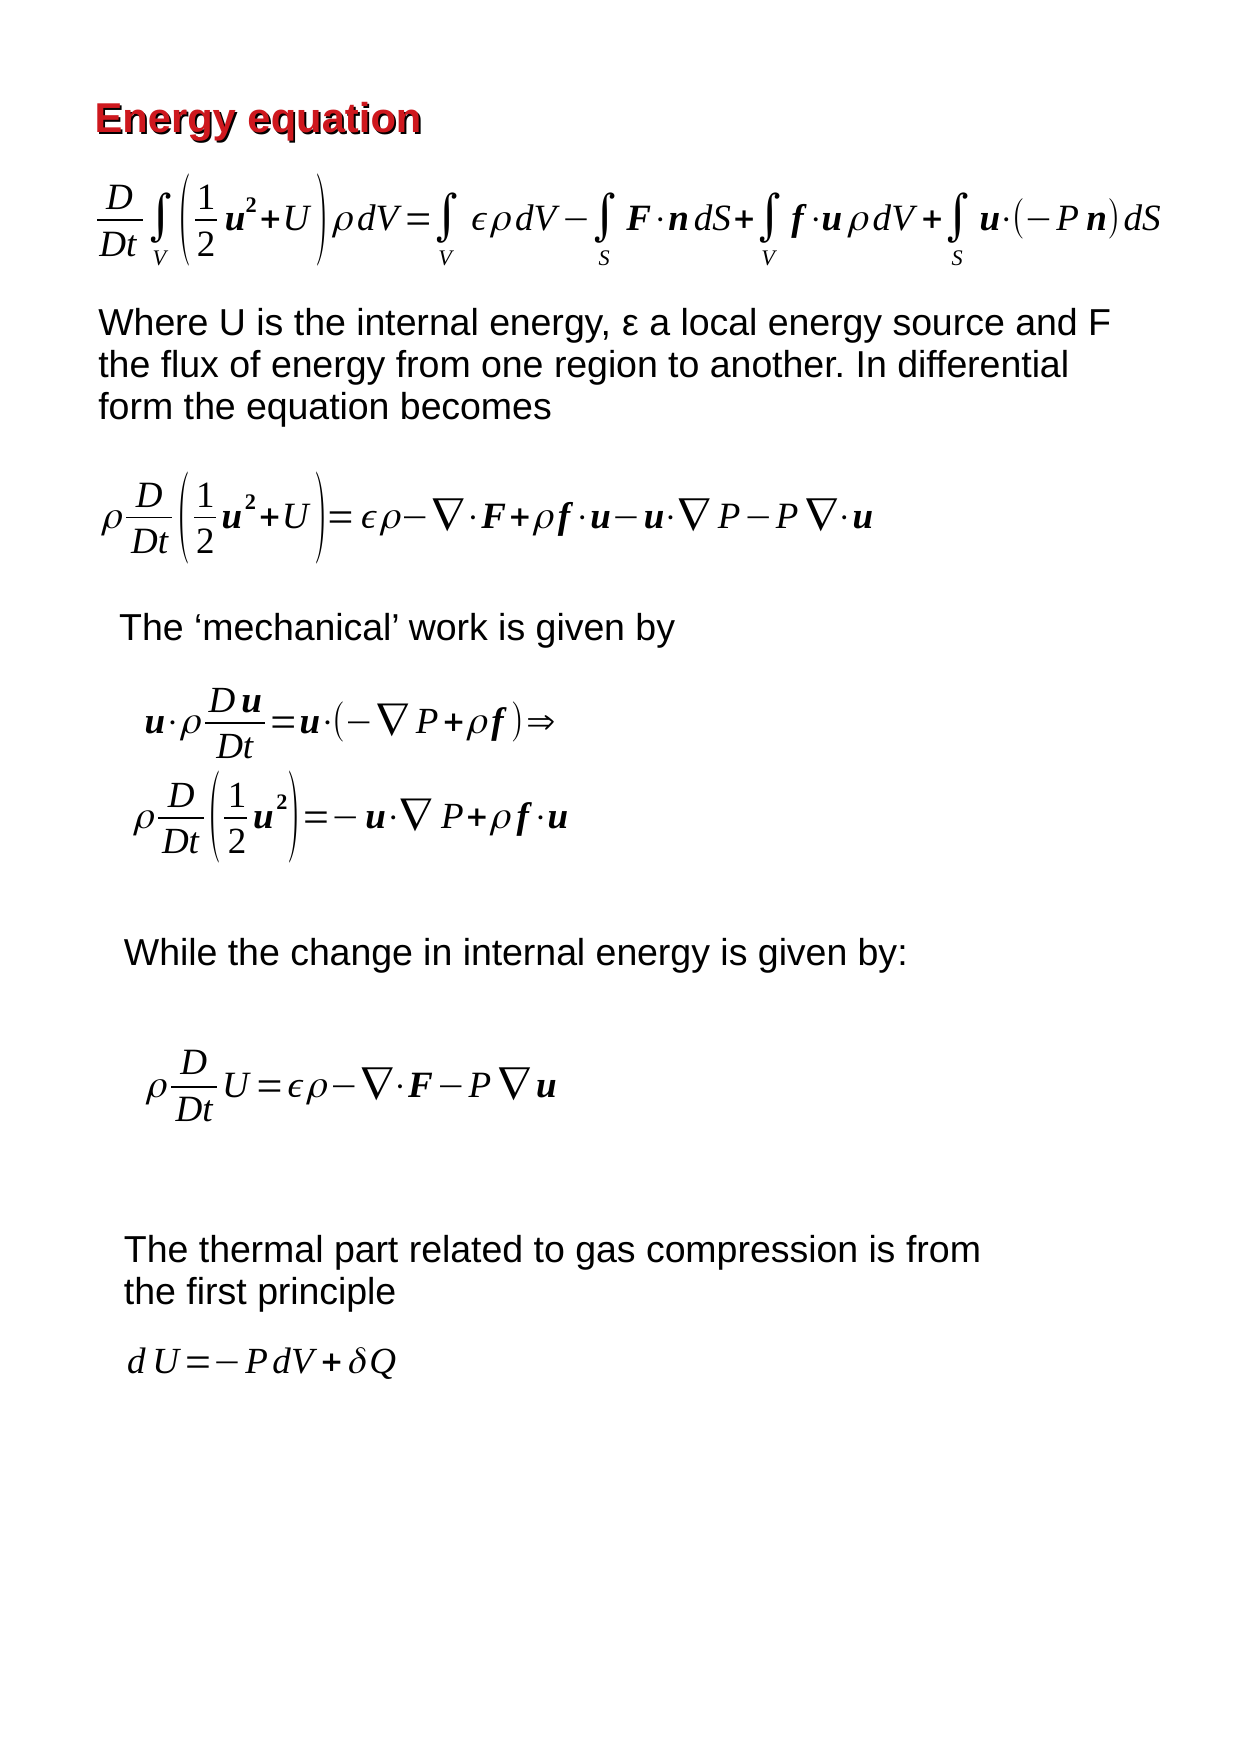

Energy equation
Where U is the internal energy, ε a local energy source and F the flux of energy from one region to another. In differential form the equation becomes
The ‘mechanical’ work is given by
While the change in internal energy is given by:
The thermal part related to gas compression is from the first principle